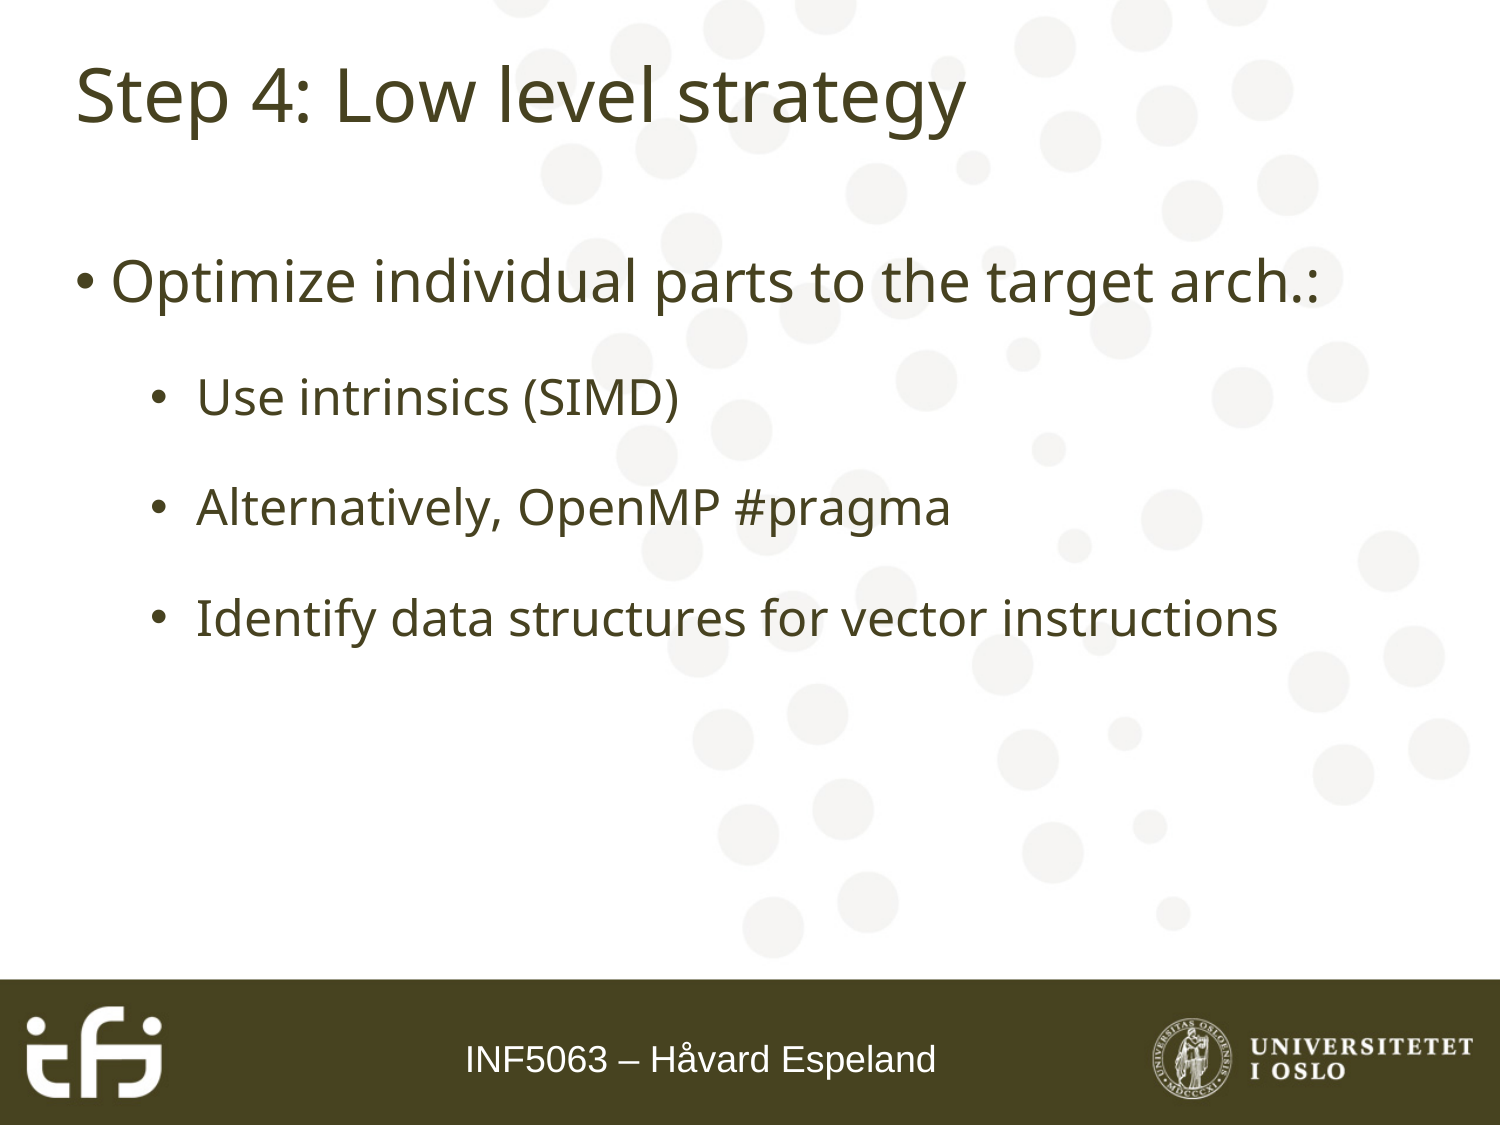

# Step 4: Low level strategy
Optimize individual parts to the target arch.:
Use intrinsics (SIMD)
Alternatively, OpenMP #pragma
Identify data structures for vector instructions